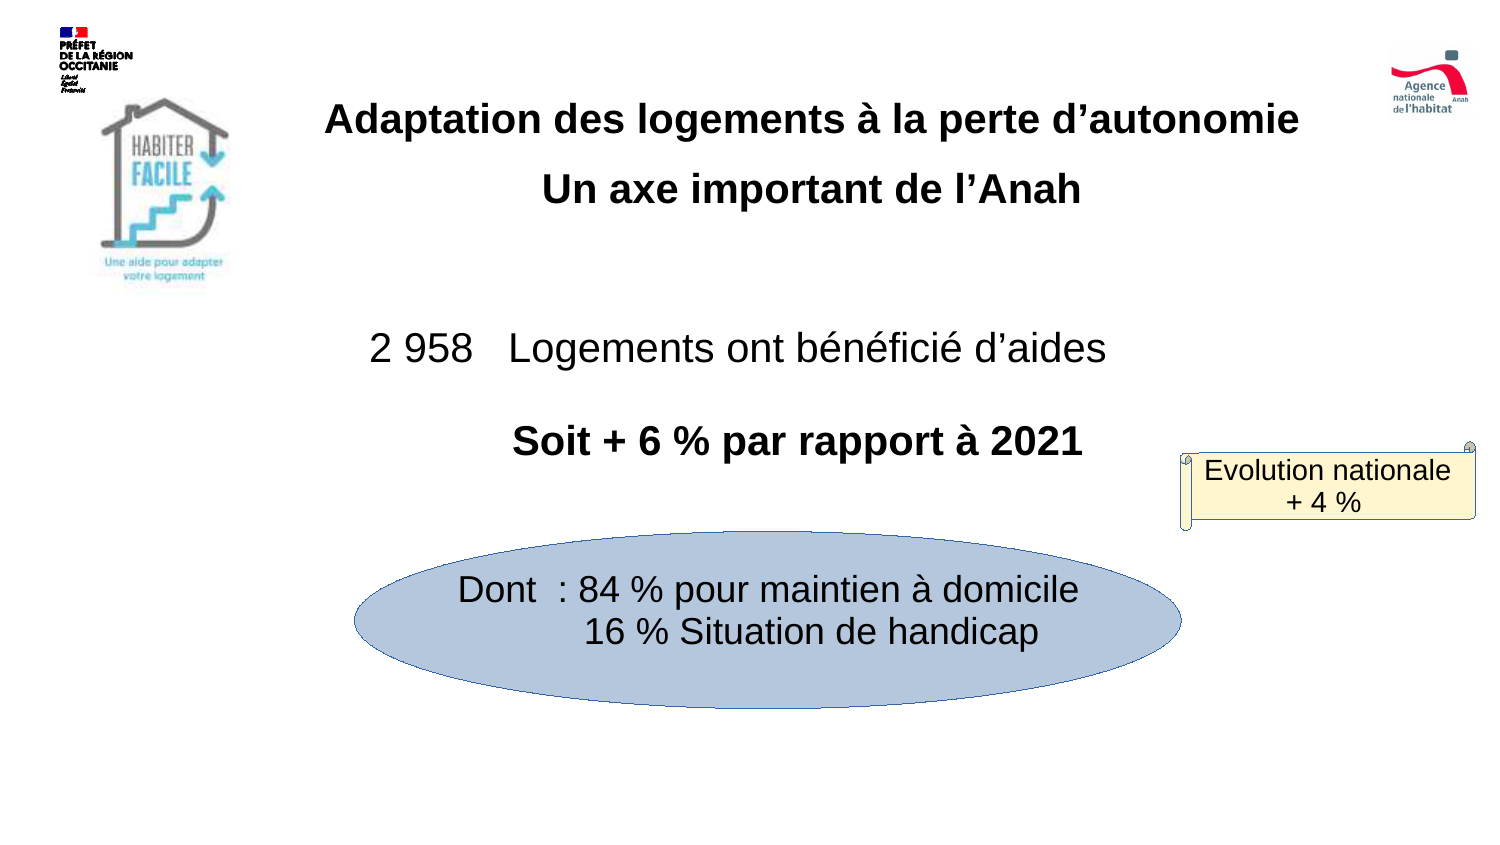

Adaptation des logements à la perte d’autonomie
Un axe important de l’Anah
2 958 Logements ont bénéficié d’aides
 	 Soit + 6 % par rapport à 2021
Evolution nationale
+ 4 %
Dont  : 84 % pour maintien à domicile
	 16 % Situation de handicap